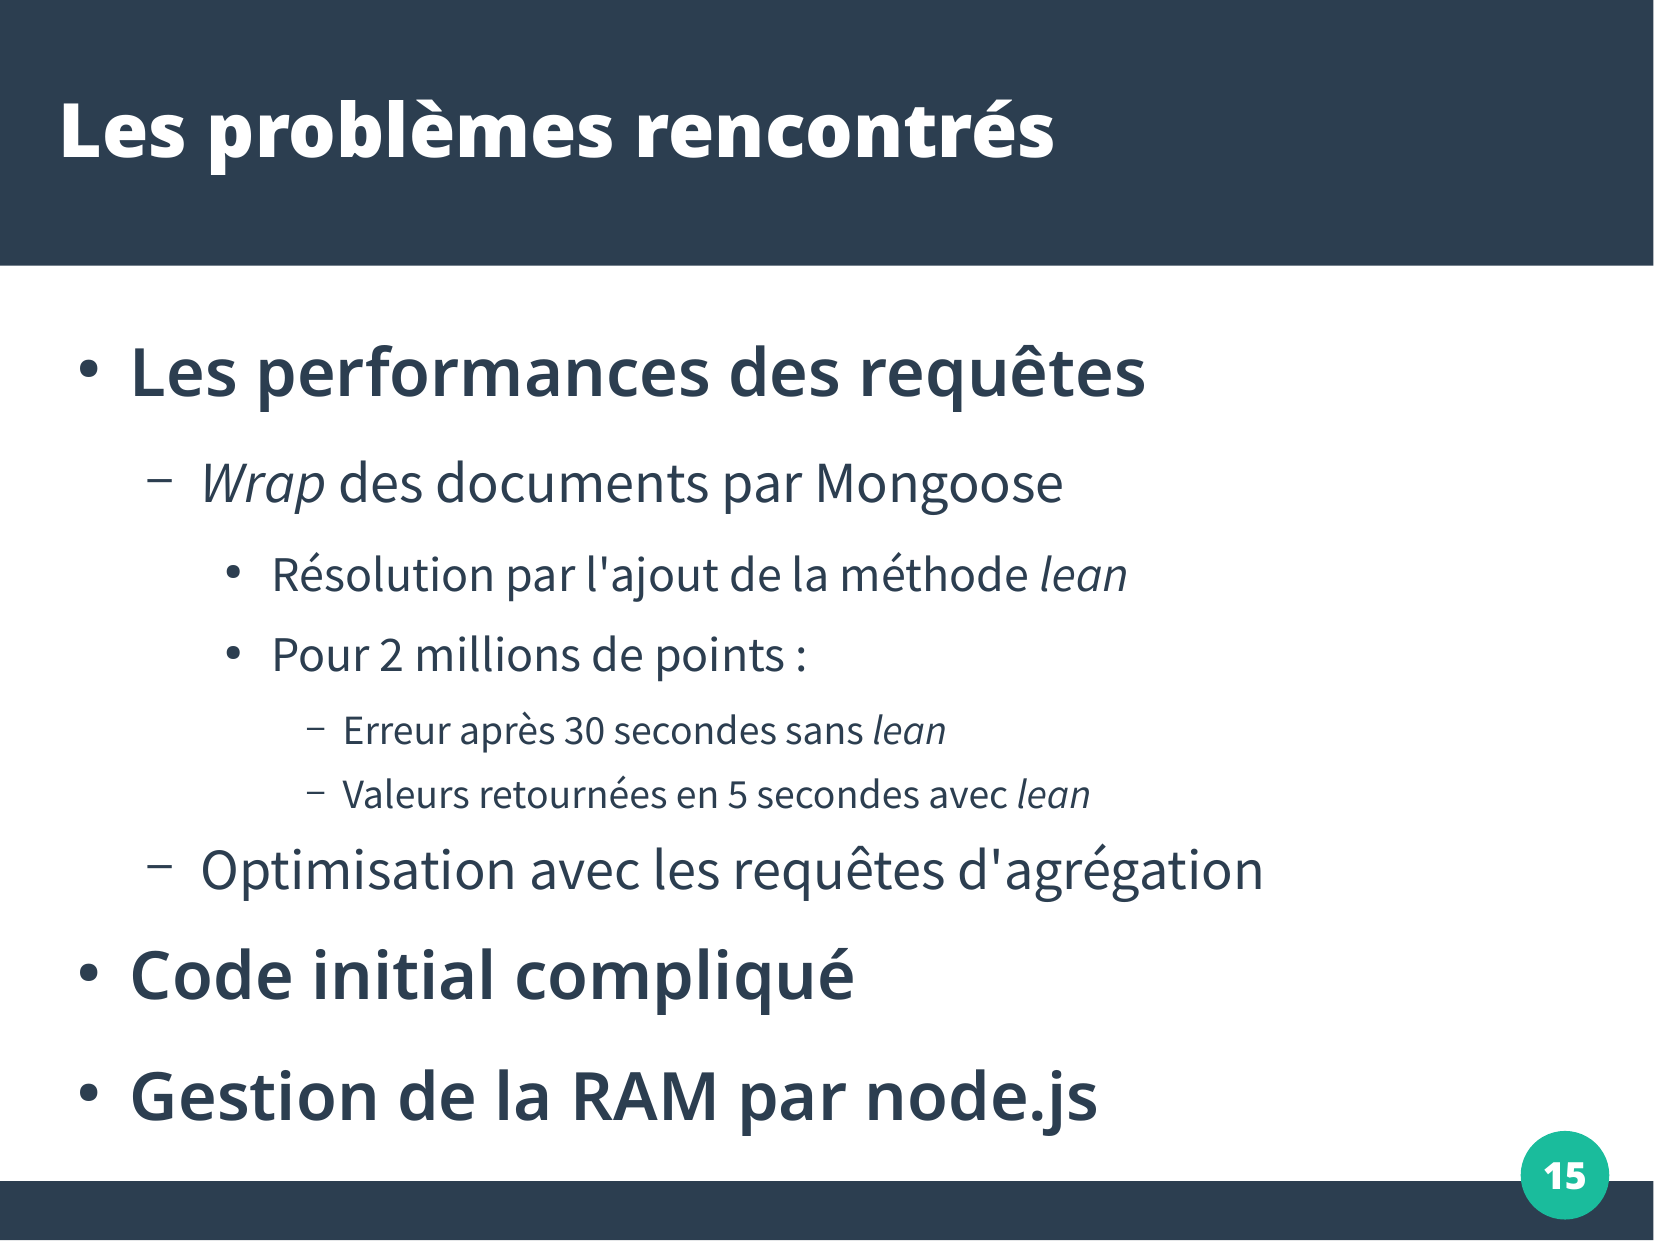

# Les problèmes rencontrés
Les performances des requêtes
Wrap des documents par Mongoose
Résolution par l'ajout de la méthode lean
Pour 2 millions de points :
Erreur après 30 secondes sans lean
Valeurs retournées en 5 secondes avec lean
Optimisation avec les requêtes d'agrégation
Code initial compliqué
Gestion de la RAM par node.js
15